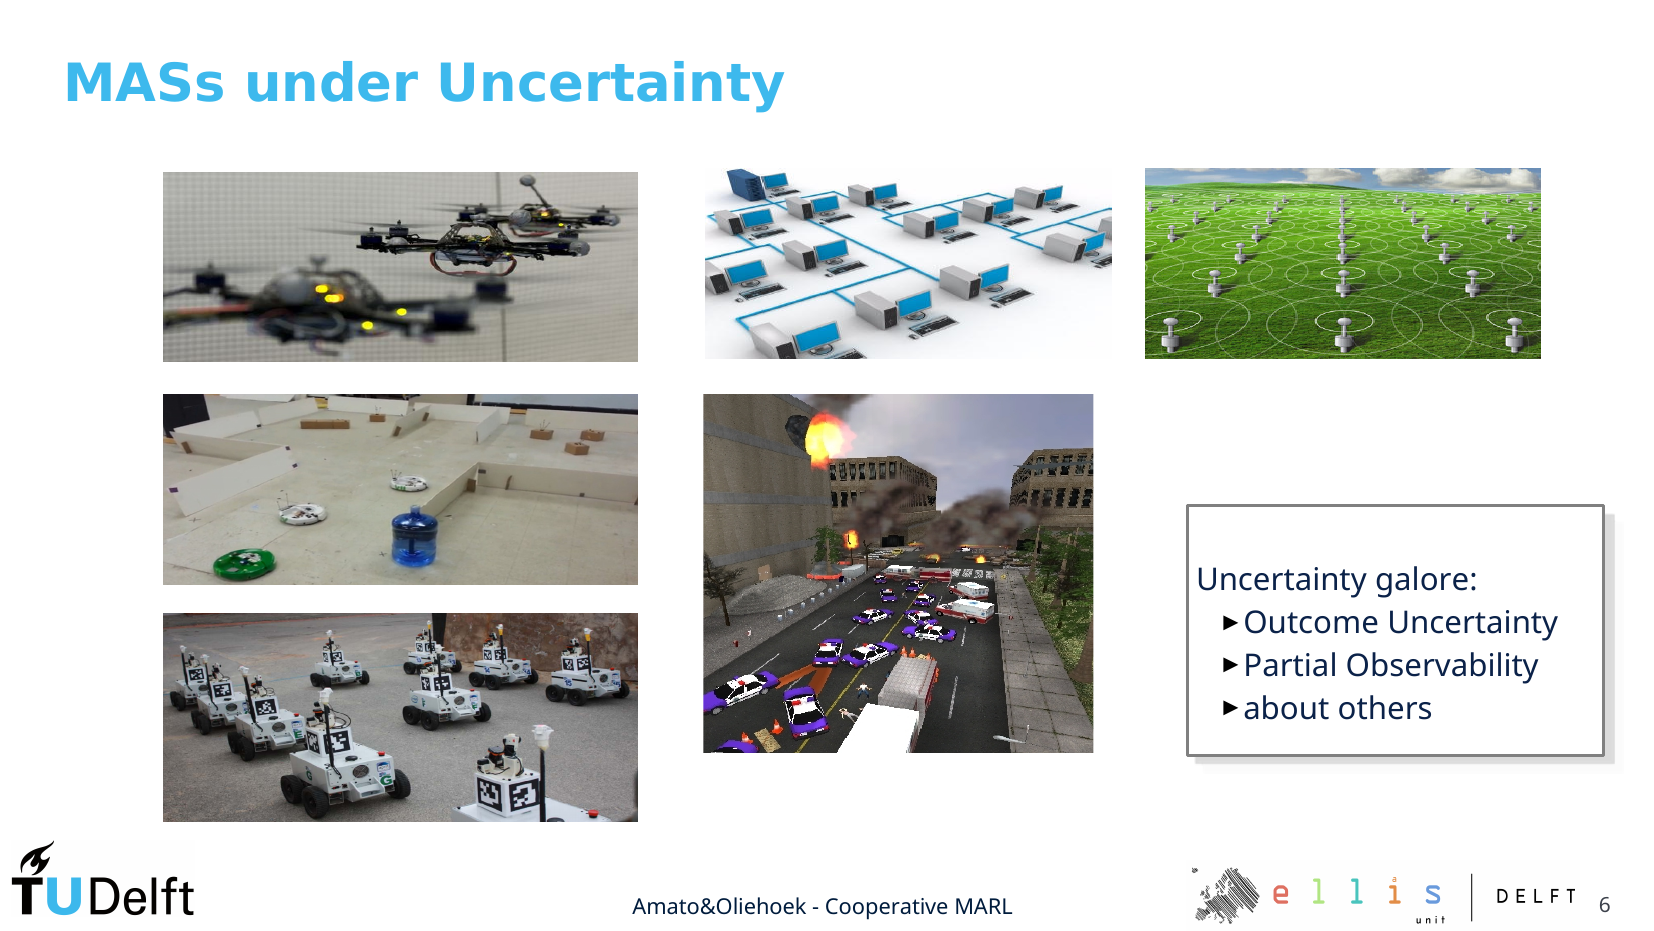

# MASs under Uncertainty
Uncertainty galore:
Outcome Uncertainty
Partial Observability
about others
Amato&Oliehoek - Cooperative MARL